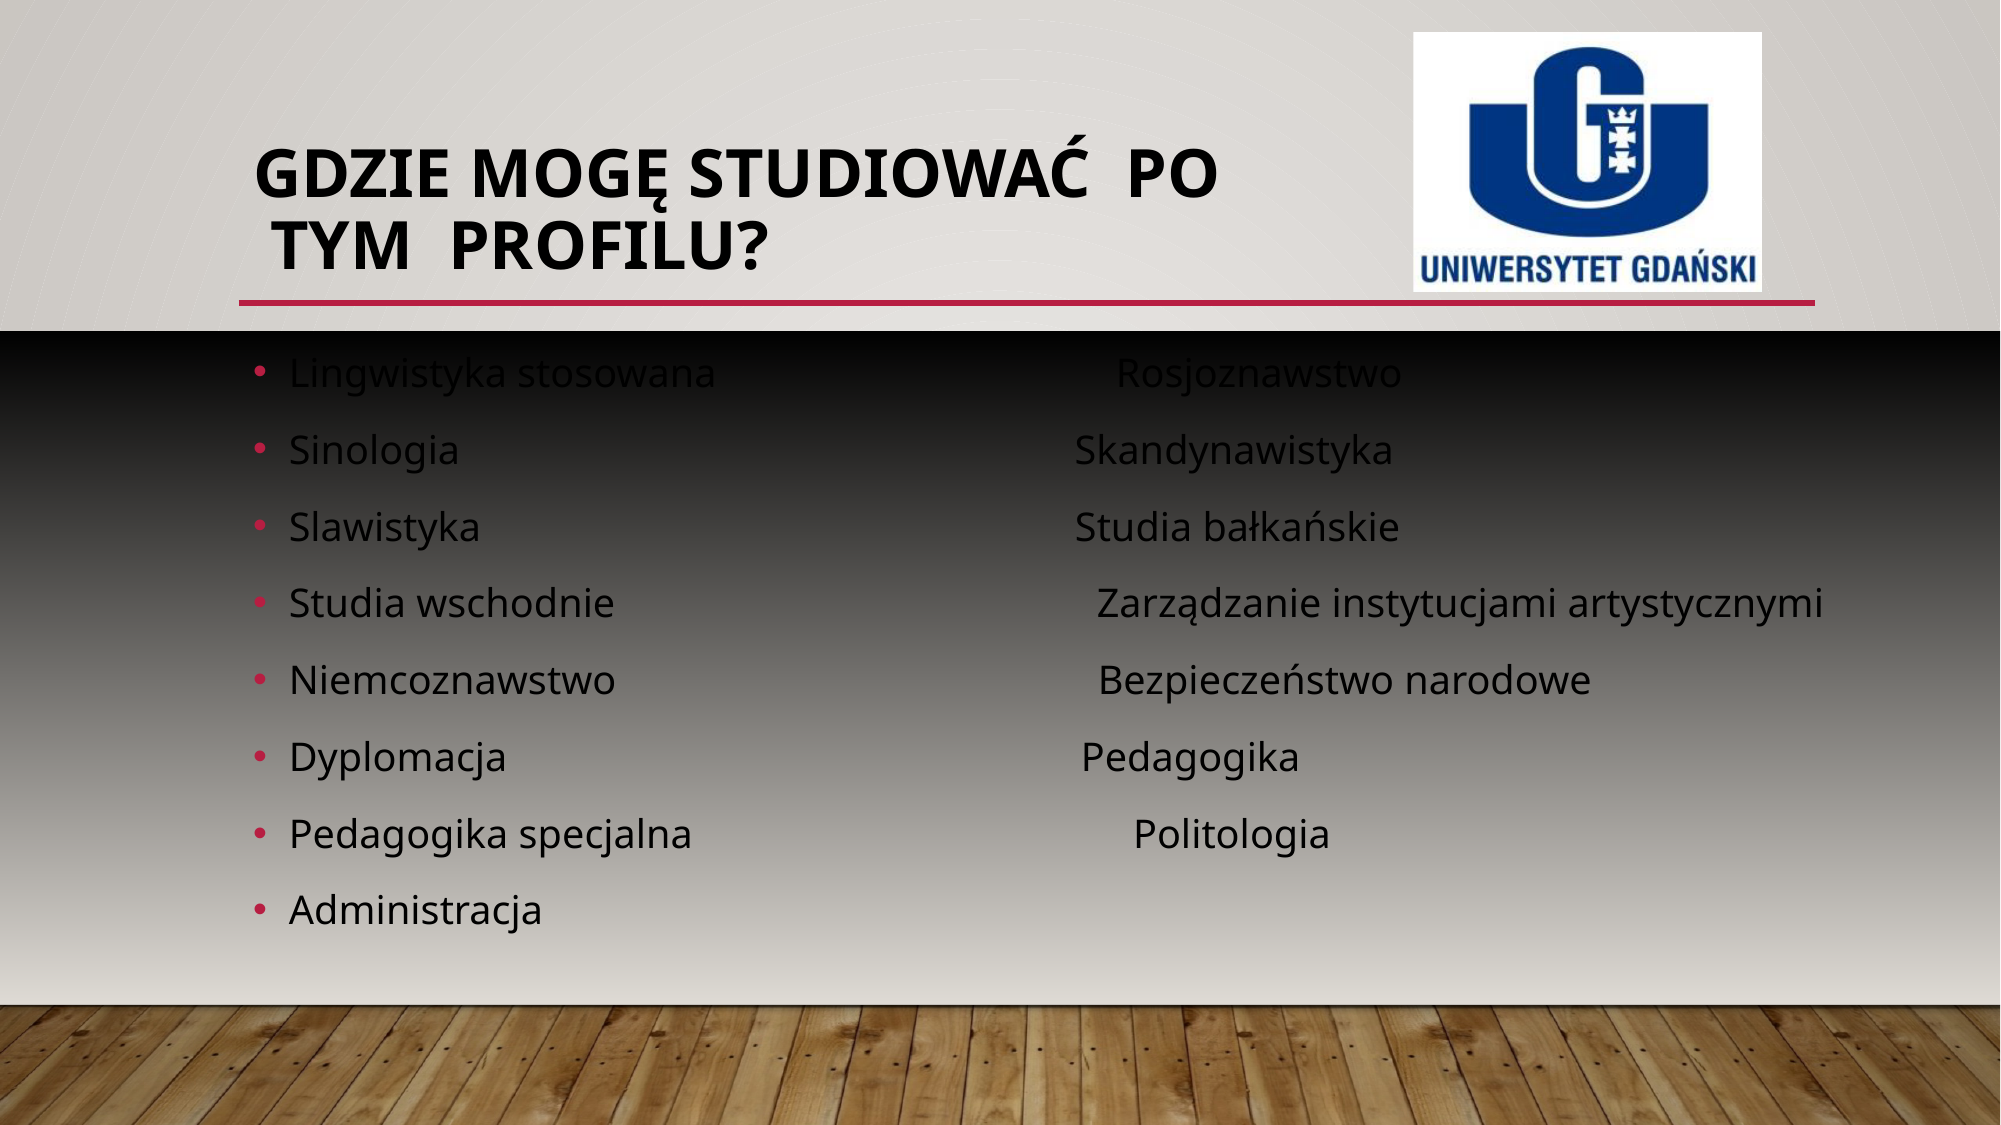

# Gdzie mogę studiować po tym profilu?
Lingwistyka stosowana Rosjoznawstwo
Sinologia Skandynawistyka
Slawistyka Studia bałkańskie
Studia wschodnie Zarządzanie instytucjami artystycznymi
Niemcoznawstwo Bezpieczeństwo narodowe
Dyplomacja Pedagogika
Pedagogika specjalna Politologia
Administracja